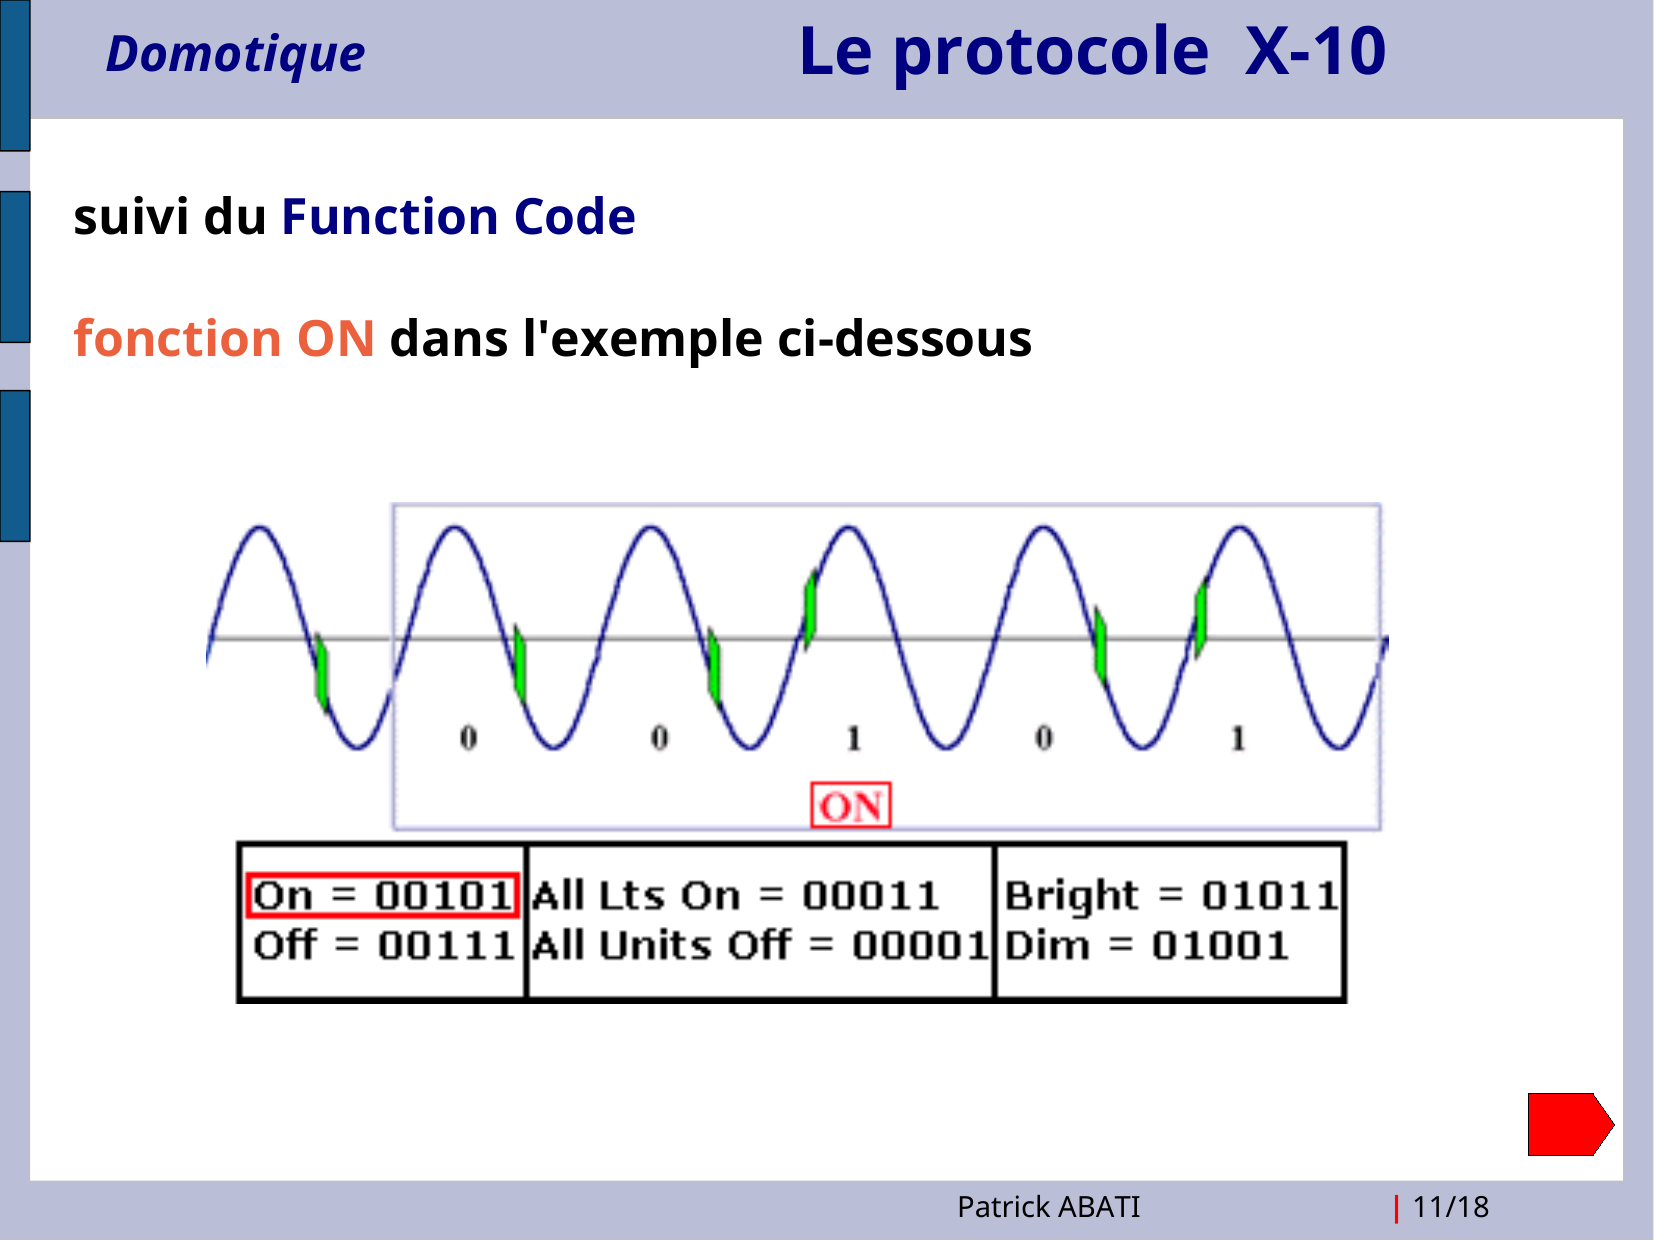

suivi du Function Code
fonction ON dans l'exemple ci-dessous